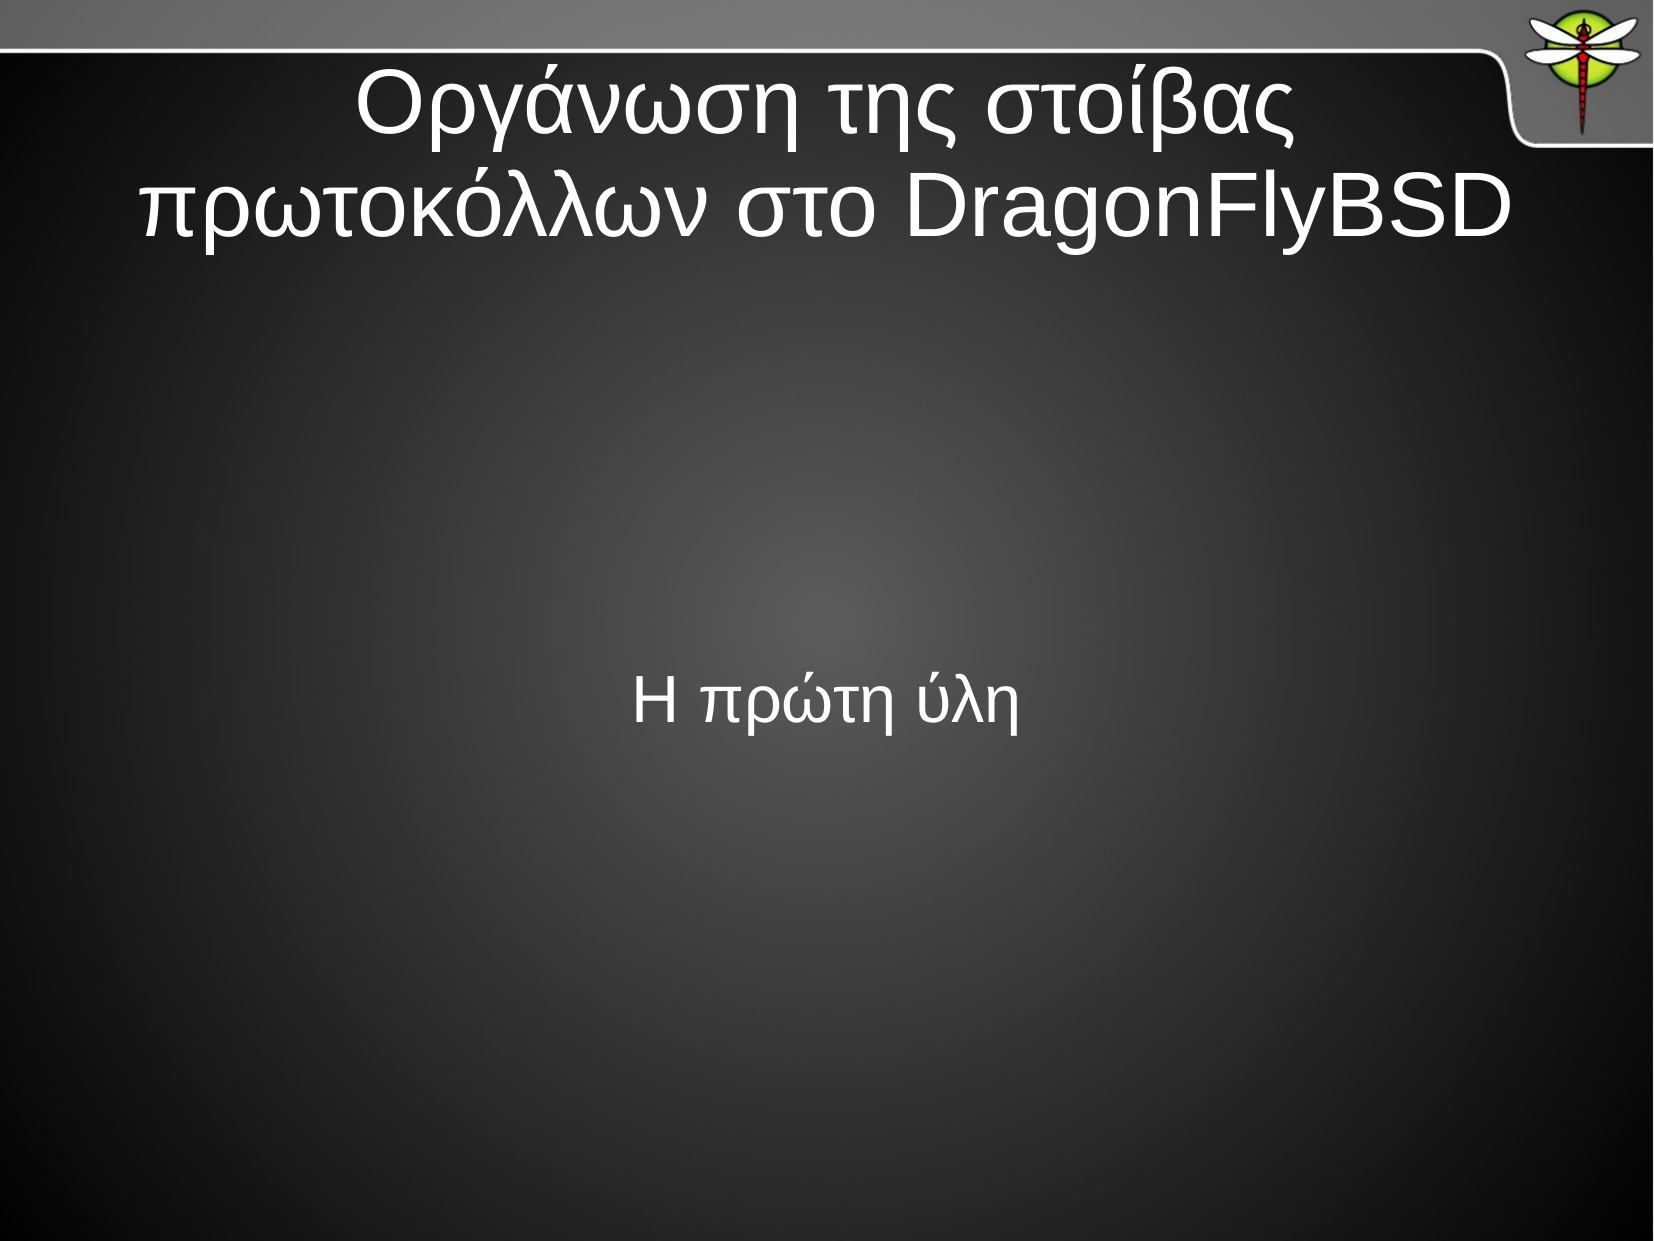

# Οργάνωση της στοίβας πρωτοκόλλων στο DragonFlyBSD
Η πρώτη ύλη